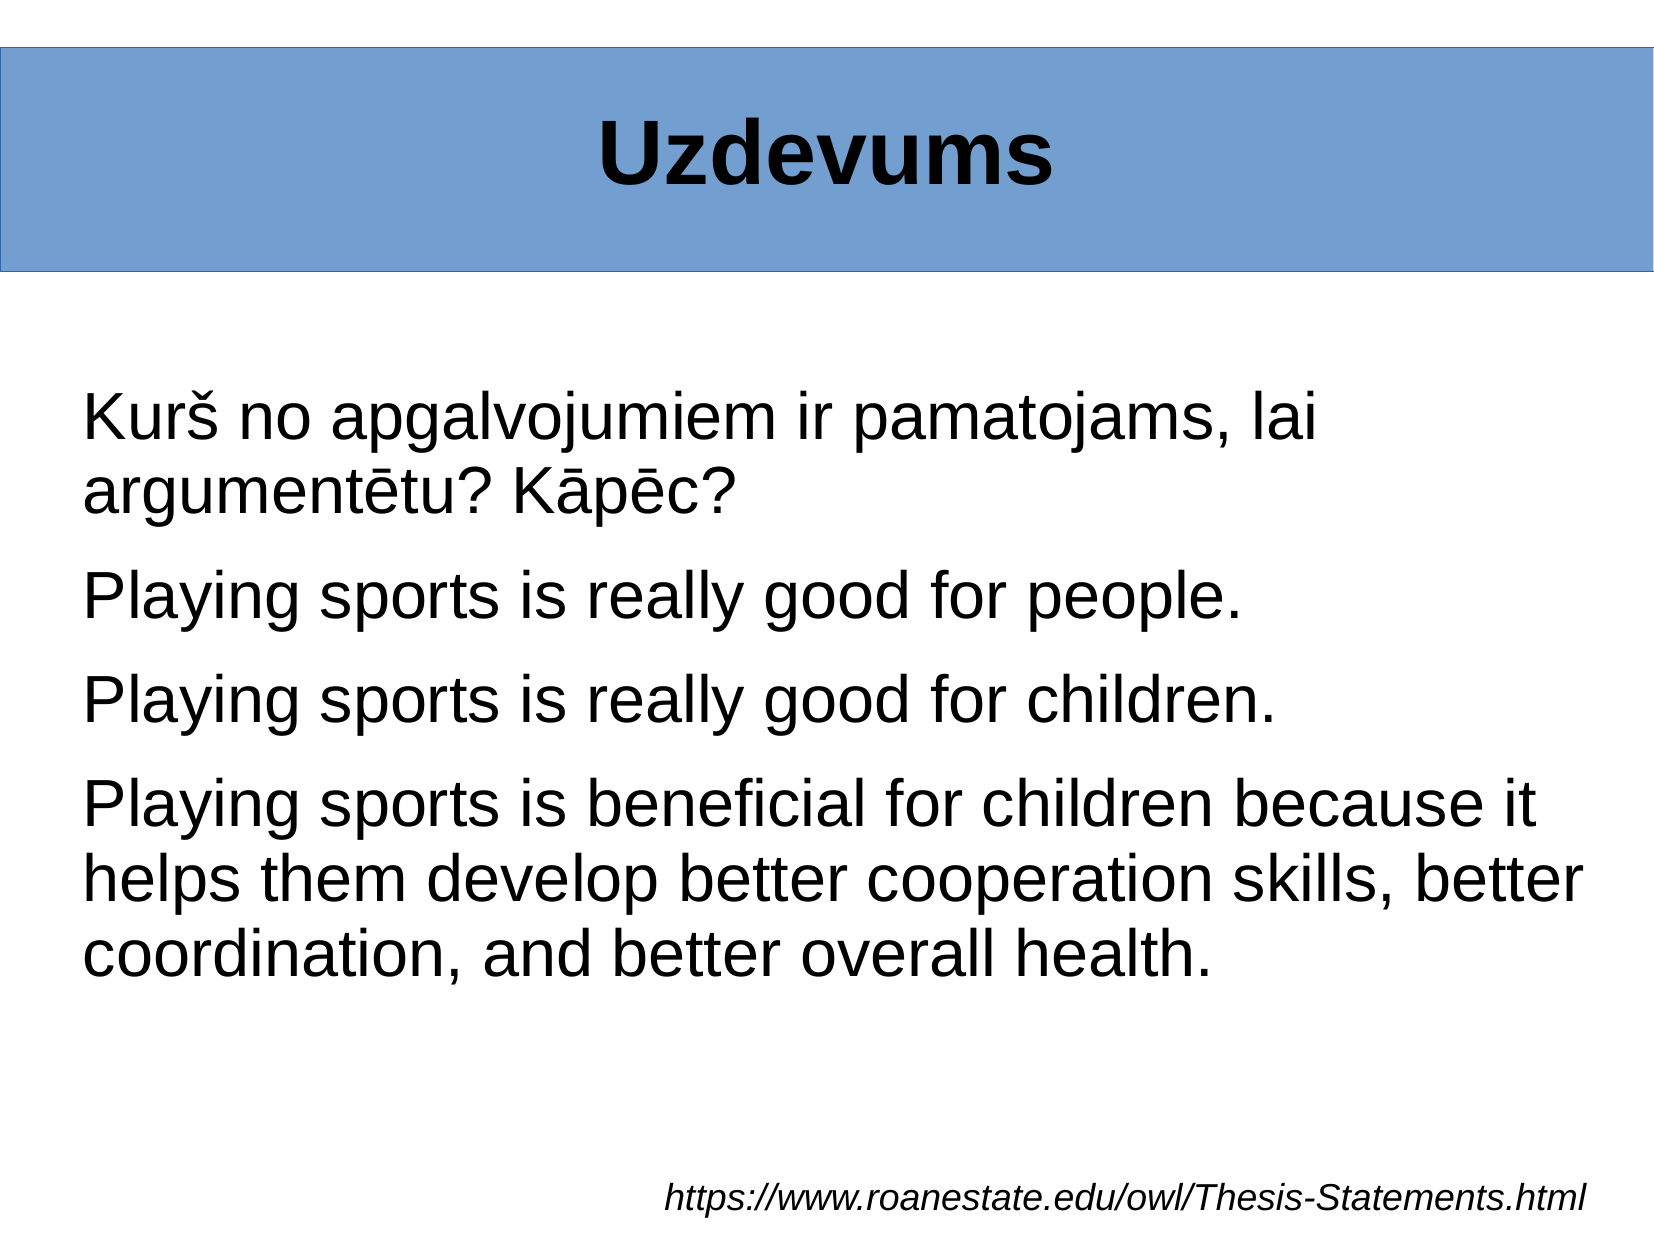

# Uzdevums
Kurš no apgalvojumiem ir pamatojams, lai argumentētu? Kāpēc?
Playing sports is really good for people.
Playing sports is really good for children.
Playing sports is beneficial for children because it helps them develop better cooperation skills, better coordination, and better overall health.
https://www.roanestate.edu/owl/Thesis-Statements.html